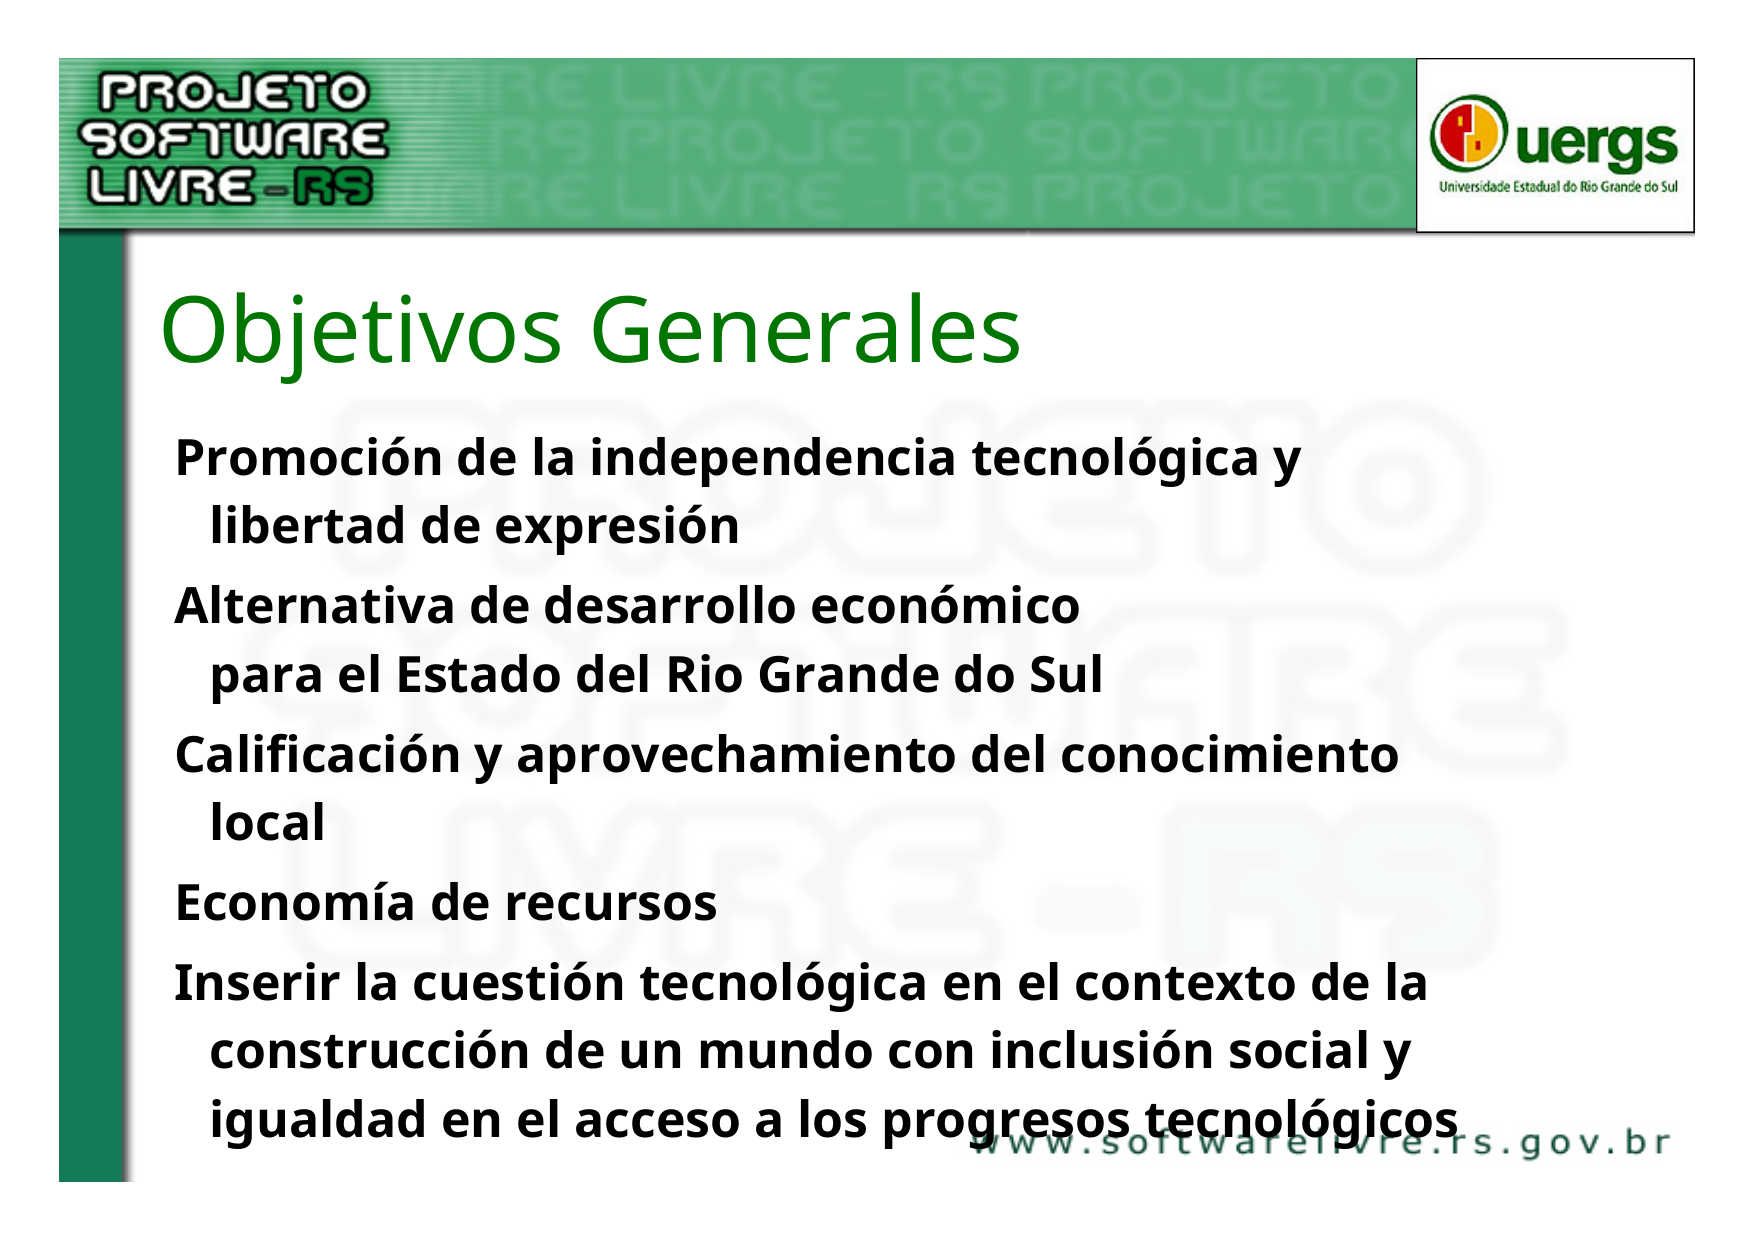

Objetivos Generales
Promoción de la independencia tecnológica y
libertad de expresión
Alternativa de desarrollo económico
para el Estado del Rio Grande do Sul
Calificación y aprovechamiento del conocimiento
local
Economía de recursos
Inserir la cuestión tecnológica en el contexto de la
construcción de un mundo con inclusión social y
igualdad en el acceso a los progresos tecnológicos